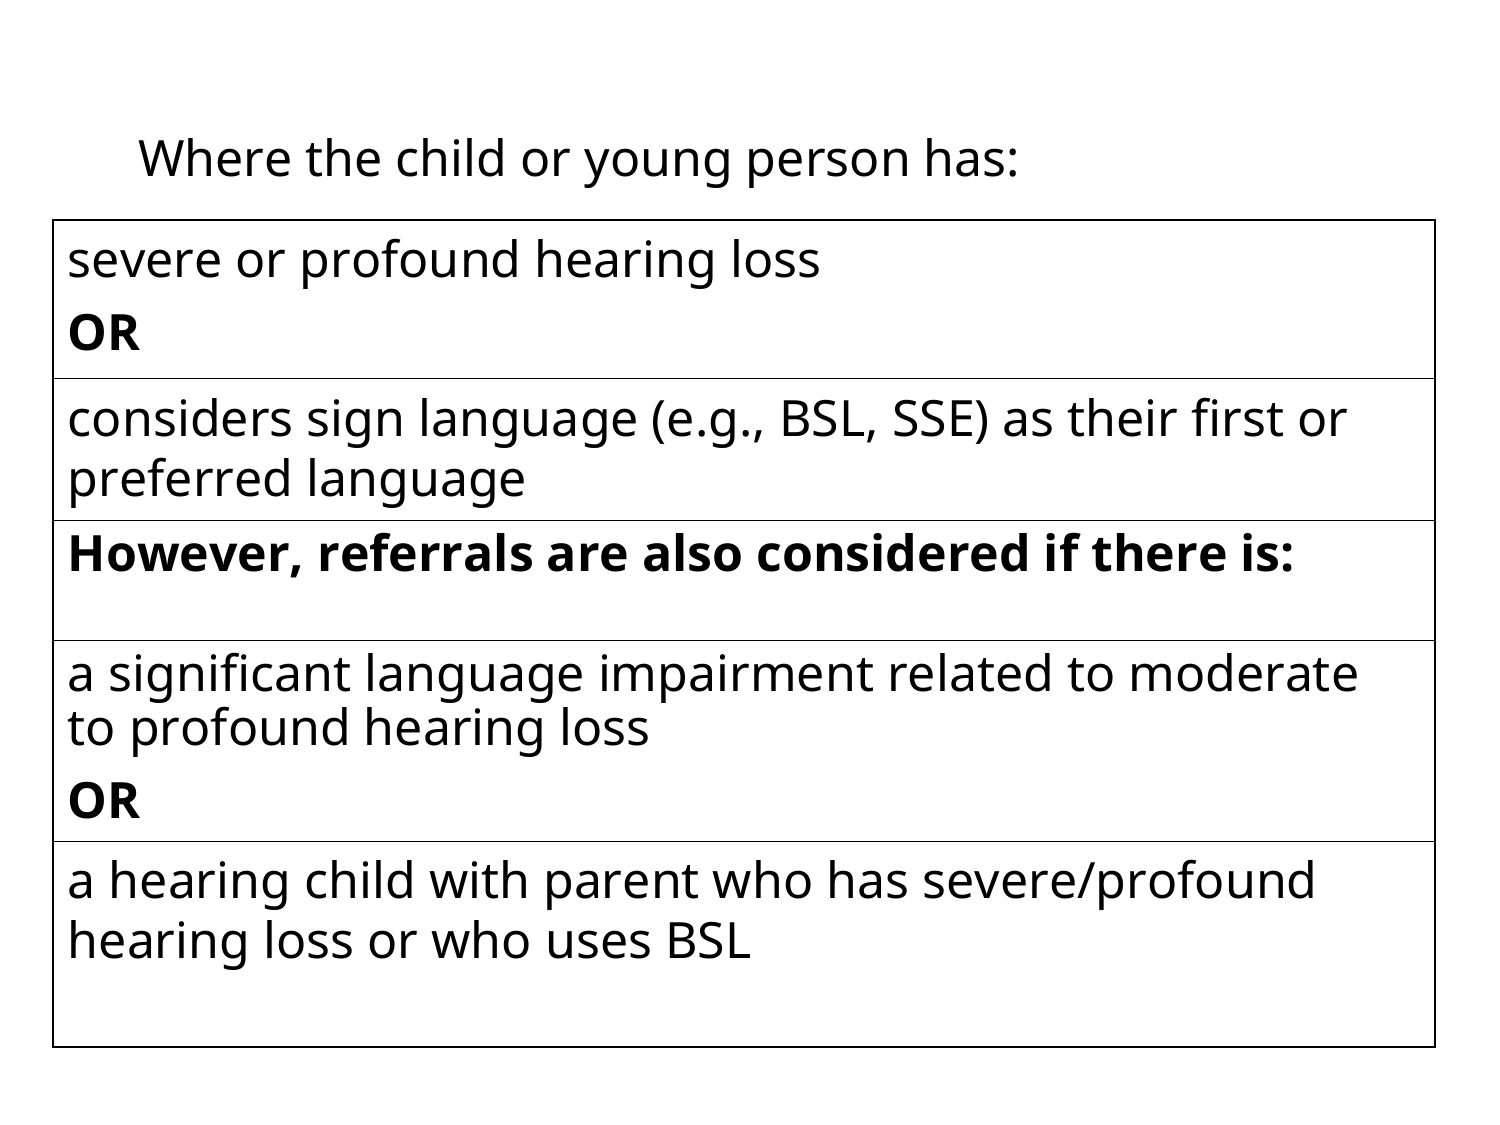

RREFERferral cRriteria Deafness
Where the child or young person has:
| severe or profound hearing loss OR |
| --- |
| considers sign language (e.g., BSL, SSE) as their first or preferred language |
| However, referrals are also considered if there is: |
| a significant language impairment related to moderate to profound hearing loss OR |
| a hearing child with parent who has severe/profound hearing loss or who uses BSL |
#